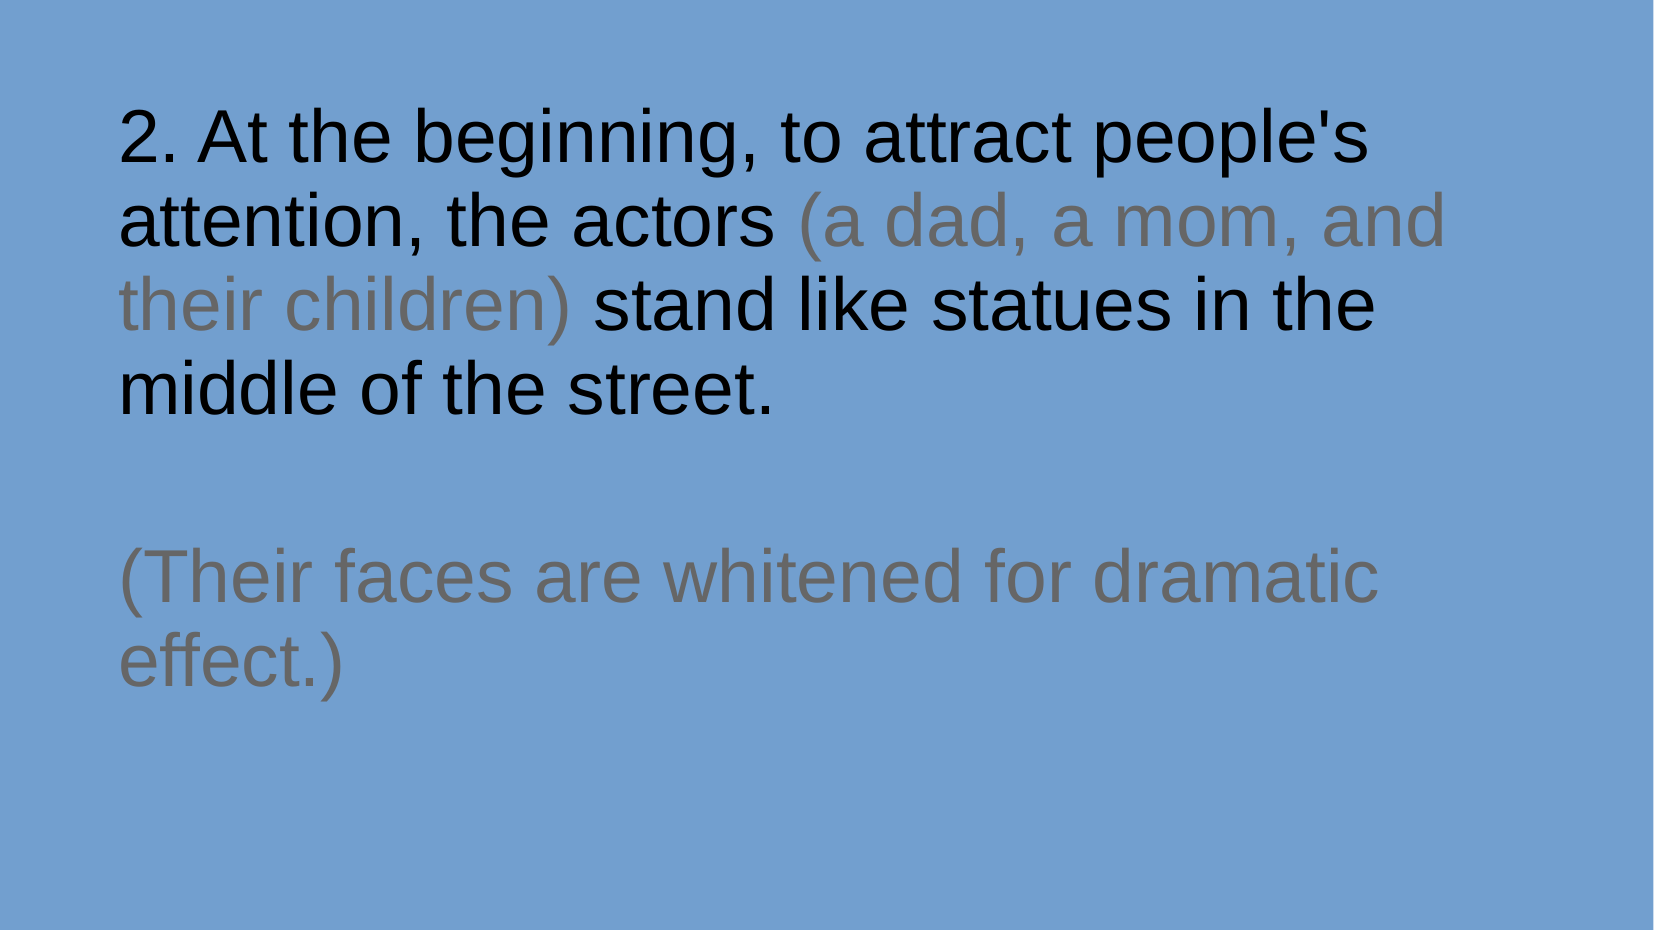

# 2. At the beginning, to attract people's attention, the actors (a dad, a mom, and their children) stand like statues in the middle of the street.
(Their faces are whitened for dramatic effect.)